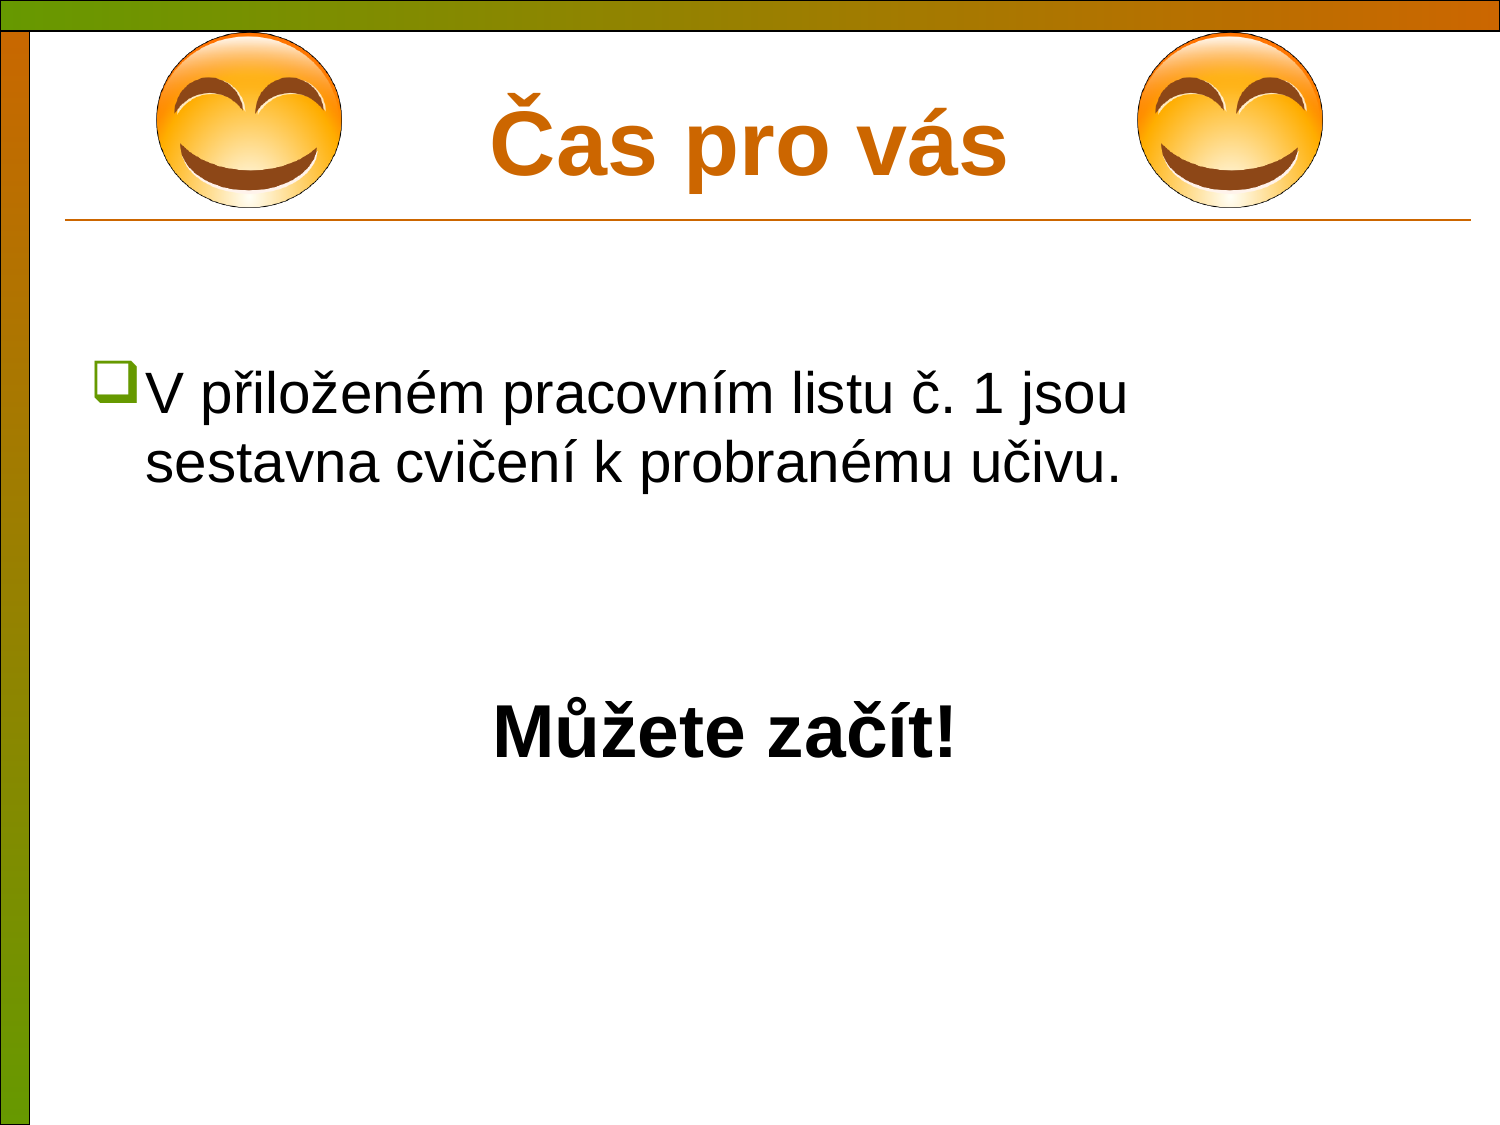

# Čas pro vás
V přiloženém pracovním listu č. 1 jsou sestavna cvičení k probranému učivu.
Můžete začít!